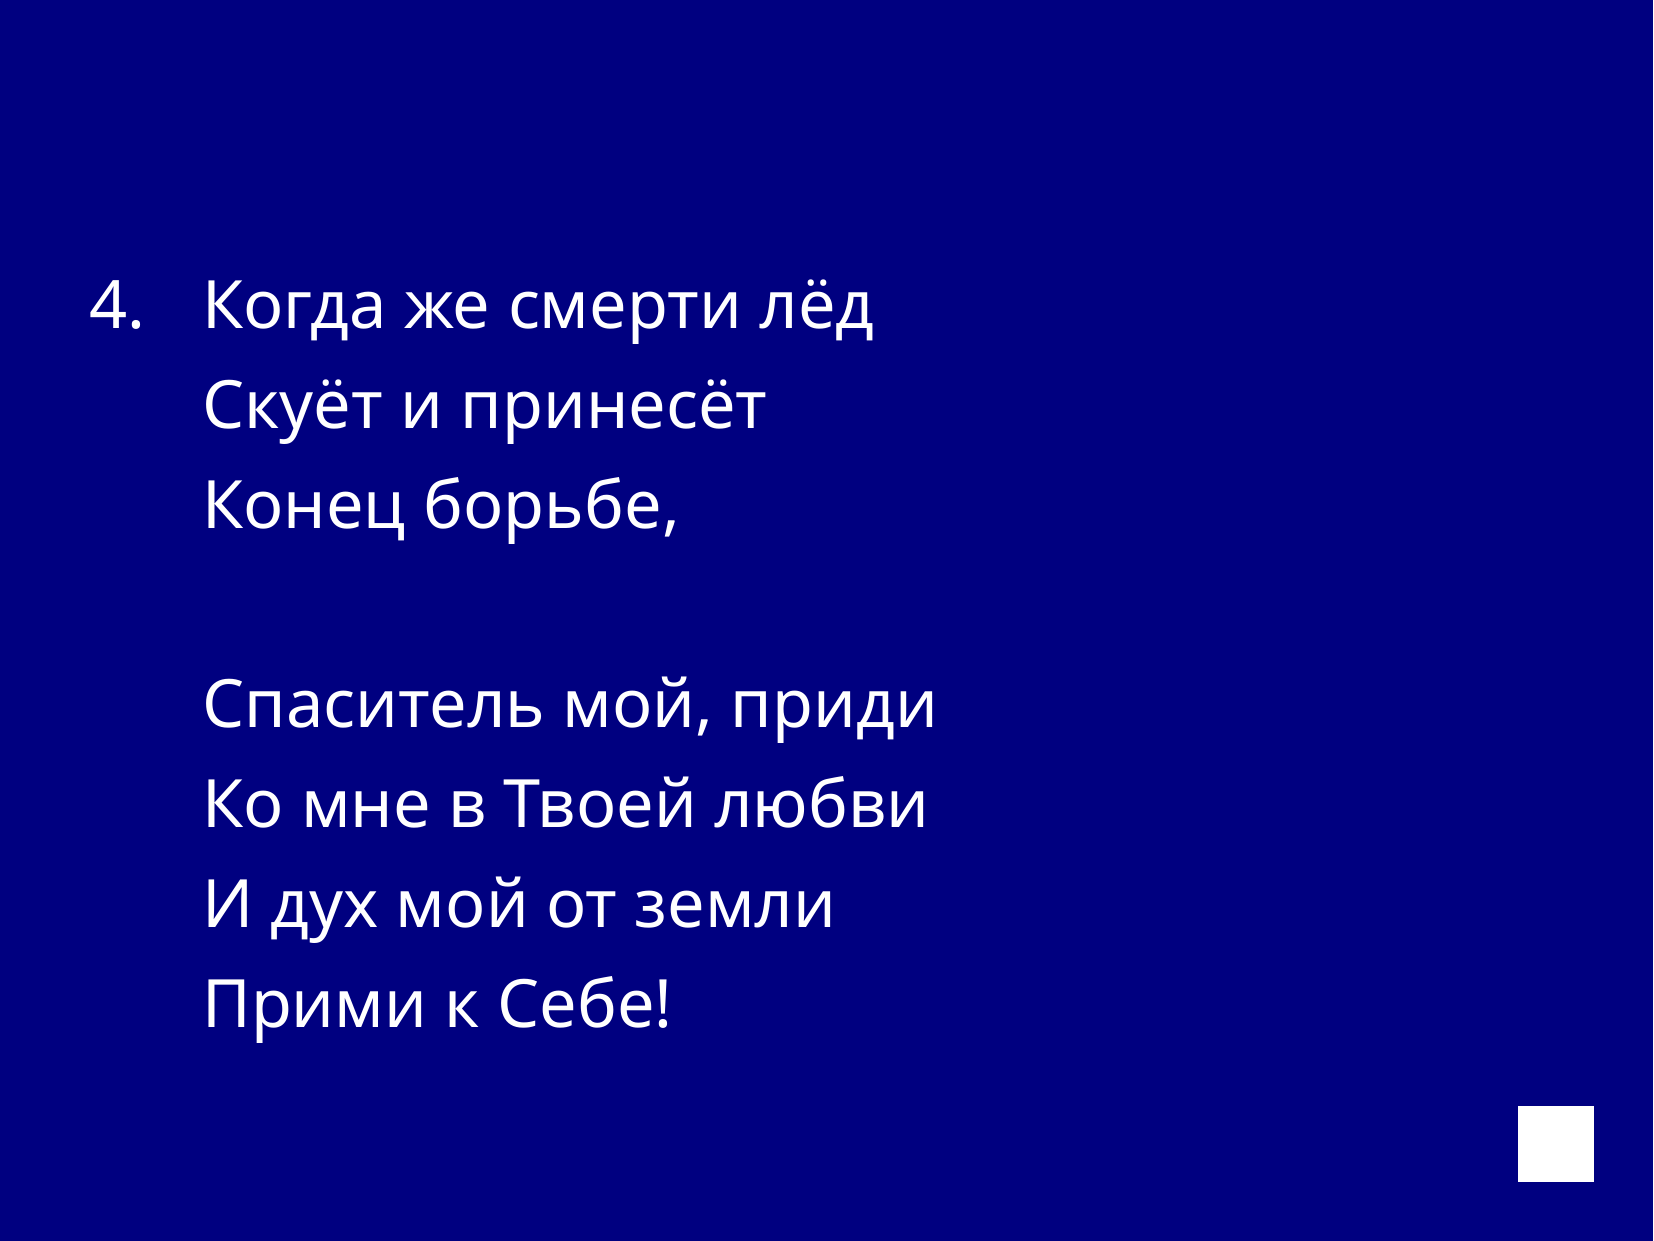

4.	Когда же смерти лёд
	Скуёт и принесёт
	Конец борьбе,
	Спаситель мой, приди
	Ко мне в Твоей любви
	И дух мой от земли
	Прими к Себе!